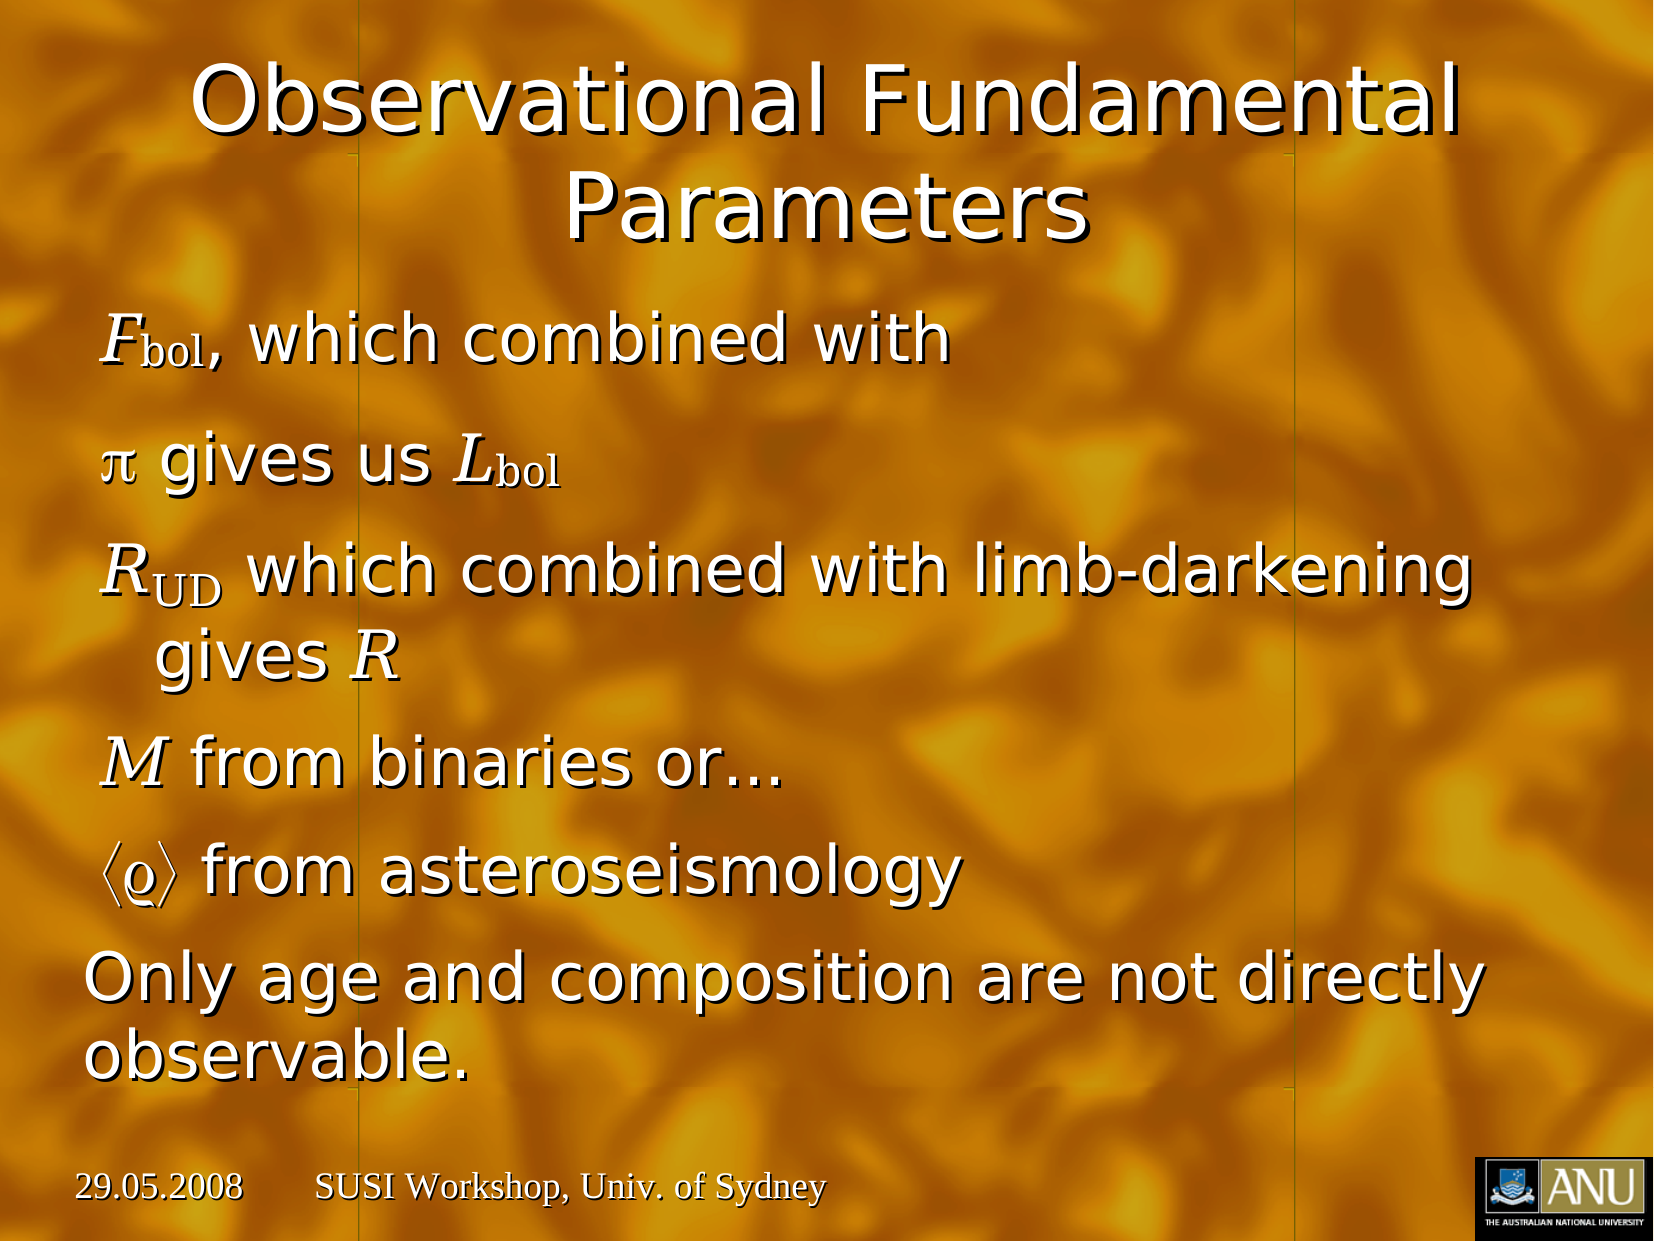

# Observational Fundamental Parameters
Fbol, which combined with
 gives us Lbol
RUD which combined with limb-darkening gives R
M from binaries or...
〈ϱ〉 from asteroseismology
Only age and composition are not directly observable.